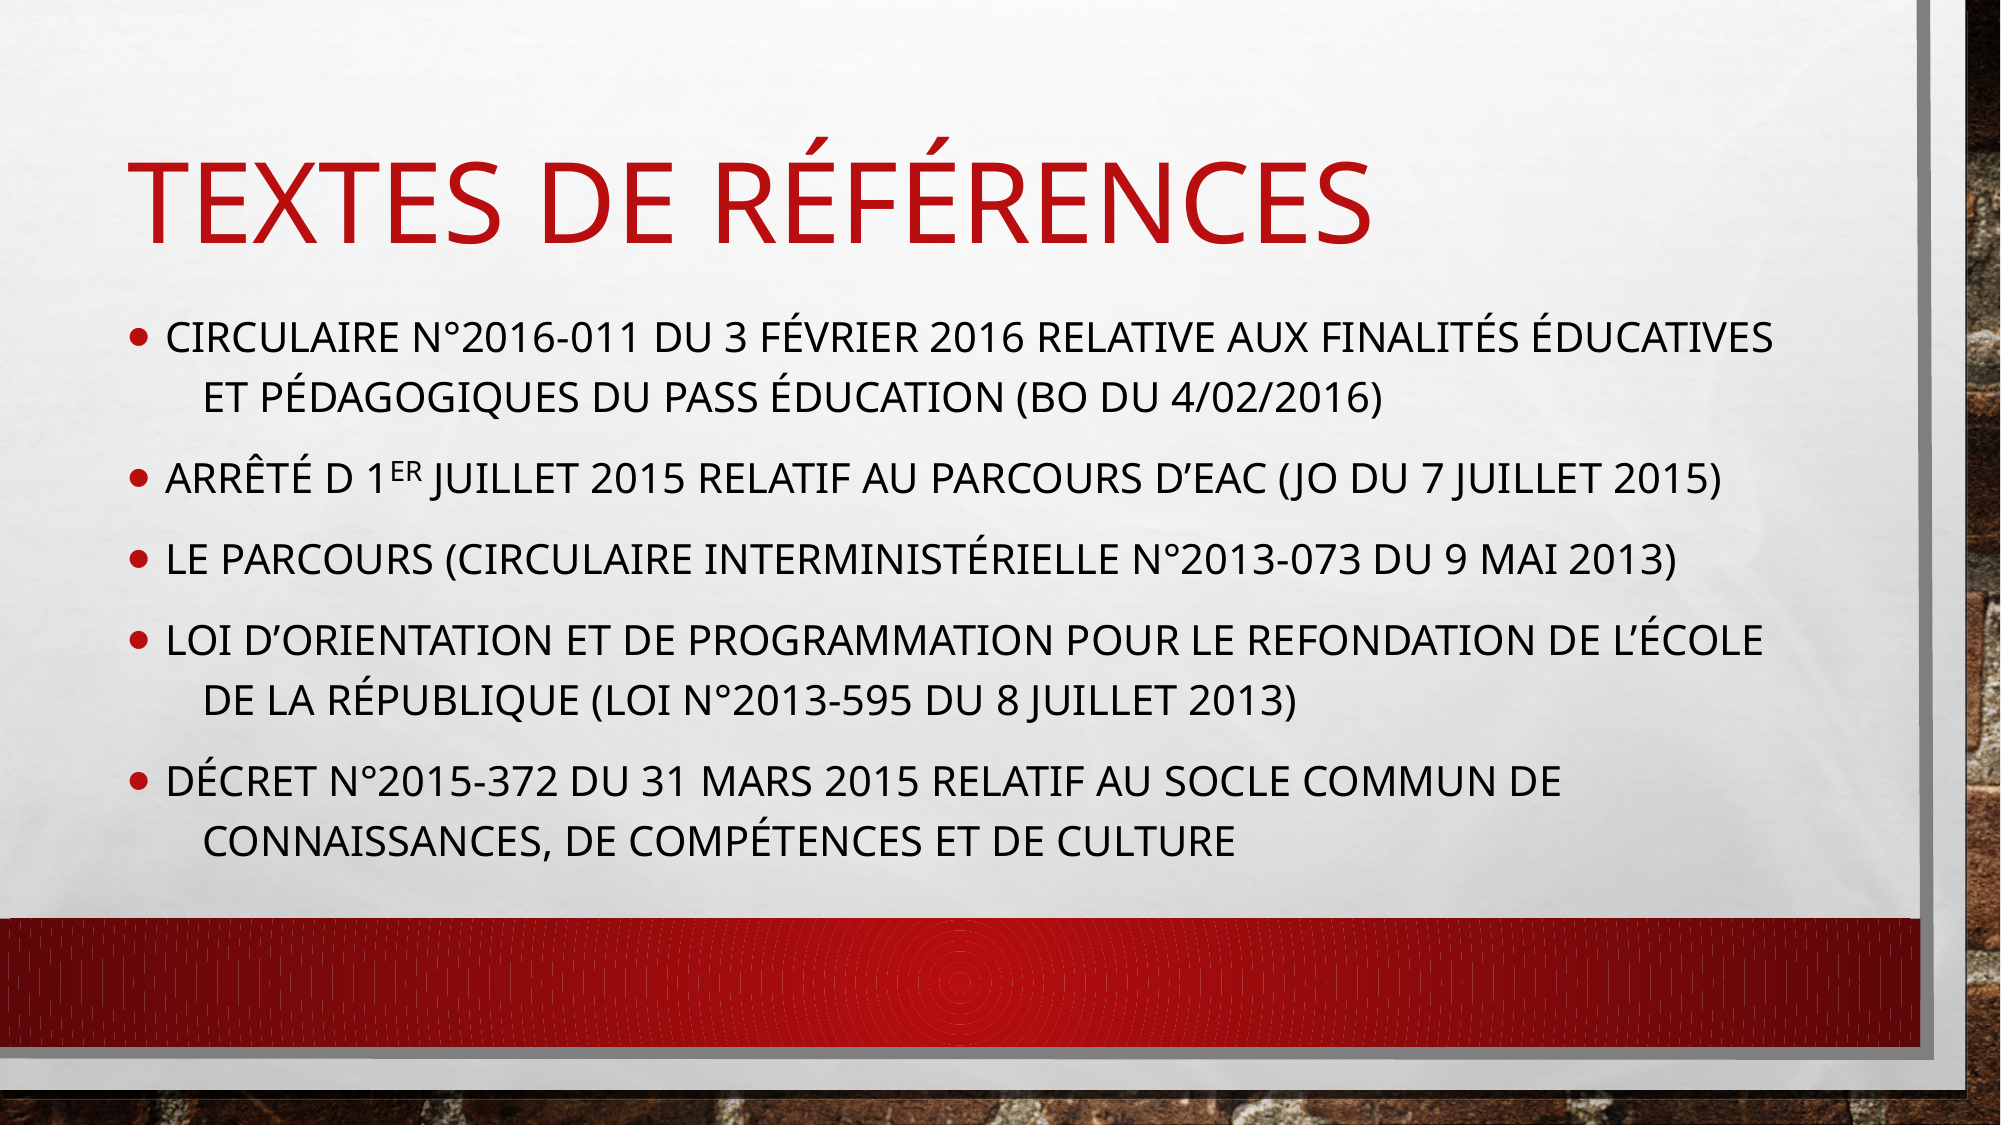

# Textes de références
Circulaire n°2016-011 du 3 février 2016 relative aux finalités éducatives et pédagogiques du Pass éducation (BO du 4/02/2016)
Arrêté d 1er juillet 2015 relatif au parcours d’EAC (JO du 7 JUILLET 2015)
Le parcours (circulaire interministérielle n°2013-073 du 9 MAI 2013)
Loi d’orientation et de programmation pour le refondation de l’école de la République (loi n°2013-595 du 8 juillet 2013)
Décret n°2015-372 du 31 mars 2015 relatif au socle commun de connaissances, de compétences et de culture